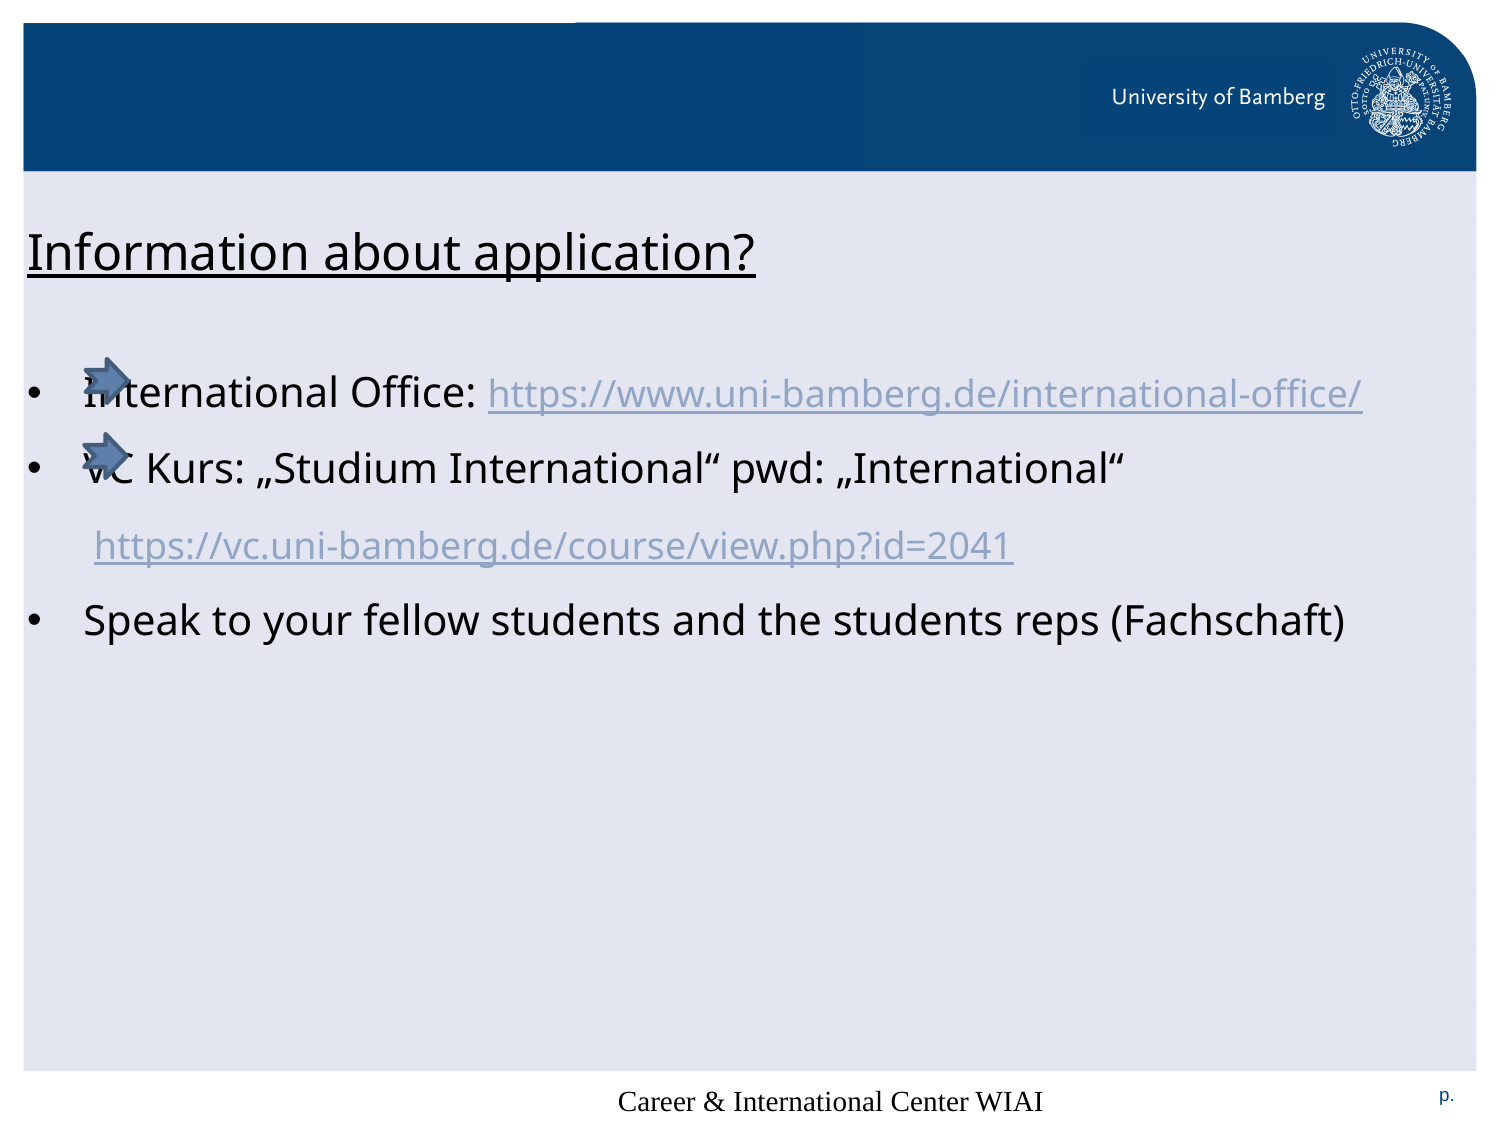

Information about application?
International Office: https://www.uni-bamberg.de/international-office/
VC Kurs: „Studium International“ pwd: „International“
 https://vc.uni-bamberg.de/course/view.php?id=2041
Speak to your fellow students and the students reps (Fachschaft)
Career & International Center WIAI